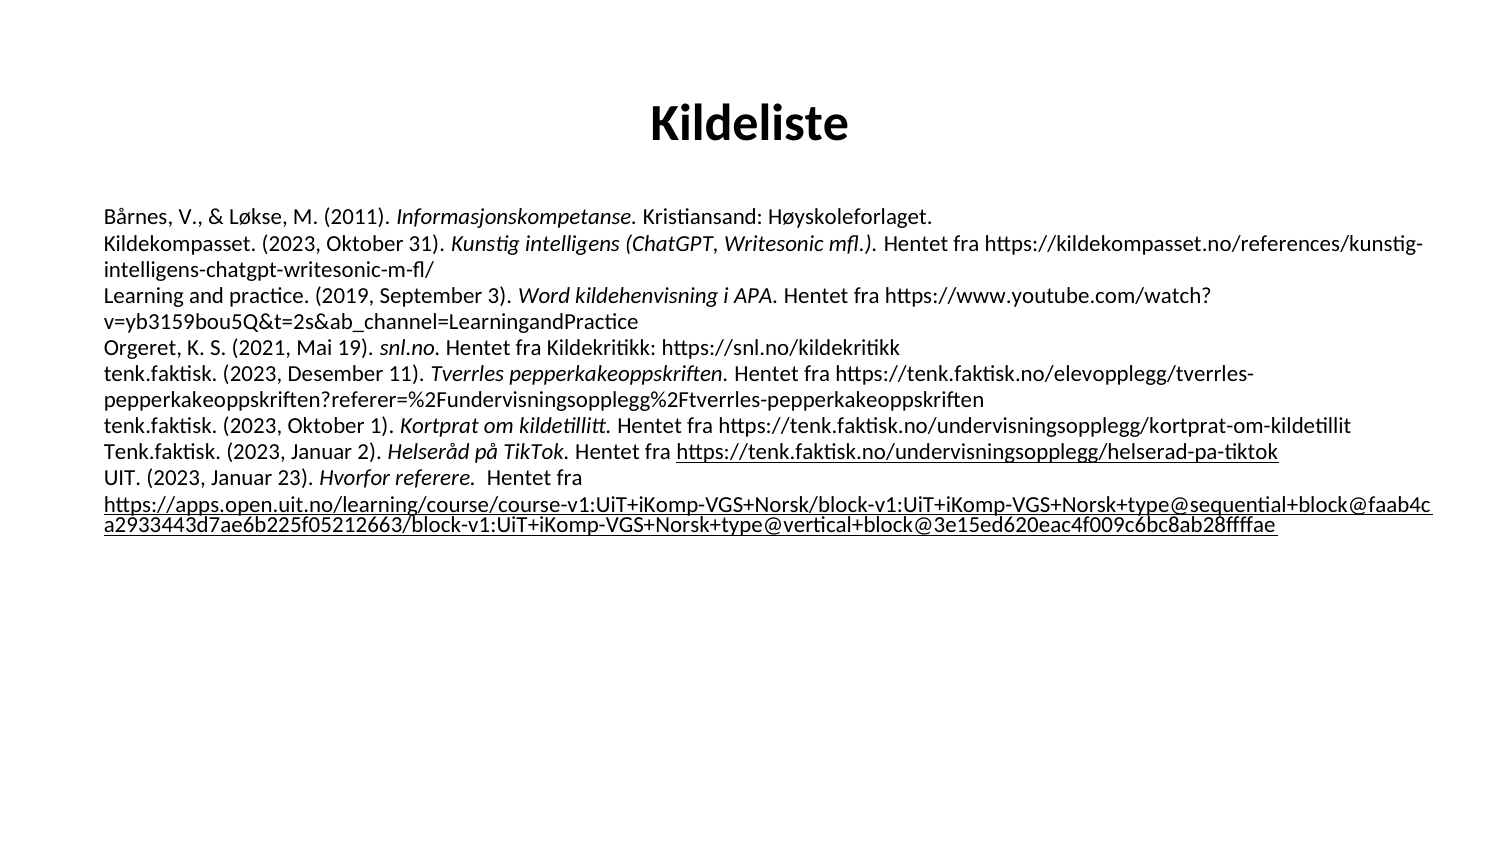

# Kildeliste
Bårnes, V., & Løkse, M. (2011). Informasjonskompetanse. Kristiansand: Høyskoleforlaget.
Kildekompasset. (2023, Oktober 31). Kunstig intelligens (ChatGPT, Writesonic mfl.). Hentet fra https://kildekompasset.no/references/kunstig-intelligens-chatgpt-writesonic-m-fl/
Learning and practice. (2019, September 3). Word kildehenvisning i APA. Hentet fra https://www.youtube.com/watch?v=yb3159bou5Q&t=2s&ab_channel=LearningandPractice
Orgeret, K. S. (2021, Mai 19). snl.no. Hentet fra Kildekritikk: https://snl.no/kildekritikk
tenk.faktisk. (2023, Desember 11). Tverrles pepperkakeoppskriften. Hentet fra https://tenk.faktisk.no/elevopplegg/tverrles-pepperkakeoppskriften?referer=%2Fundervisningsopplegg%2Ftverrles-pepperkakeoppskriften
tenk.faktisk. (2023, Oktober 1). Kortprat om kildetillitt. Hentet fra https://tenk.faktisk.no/undervisningsopplegg/kortprat-om-kildetillit
Tenk.faktisk. (2023, Januar 2). Helseråd på TikTok. Hentet fra https://tenk.faktisk.no/undervisningsopplegg/helserad-pa-tiktok
UIT. (2023, Januar 23). Hvorfor referere.  Hentet fra https://apps.open.uit.no/learning/course/course-v1:UiT+iKomp-VGS+Norsk/block-v1:UiT+iKomp-VGS+Norsk+type@sequential+block@faab4ca2933443d7ae6b225f05212663/block-v1:UiT+iKomp-VGS+Norsk+type@vertical+block@3e15ed620eac4f009c6bc8ab28ffffae